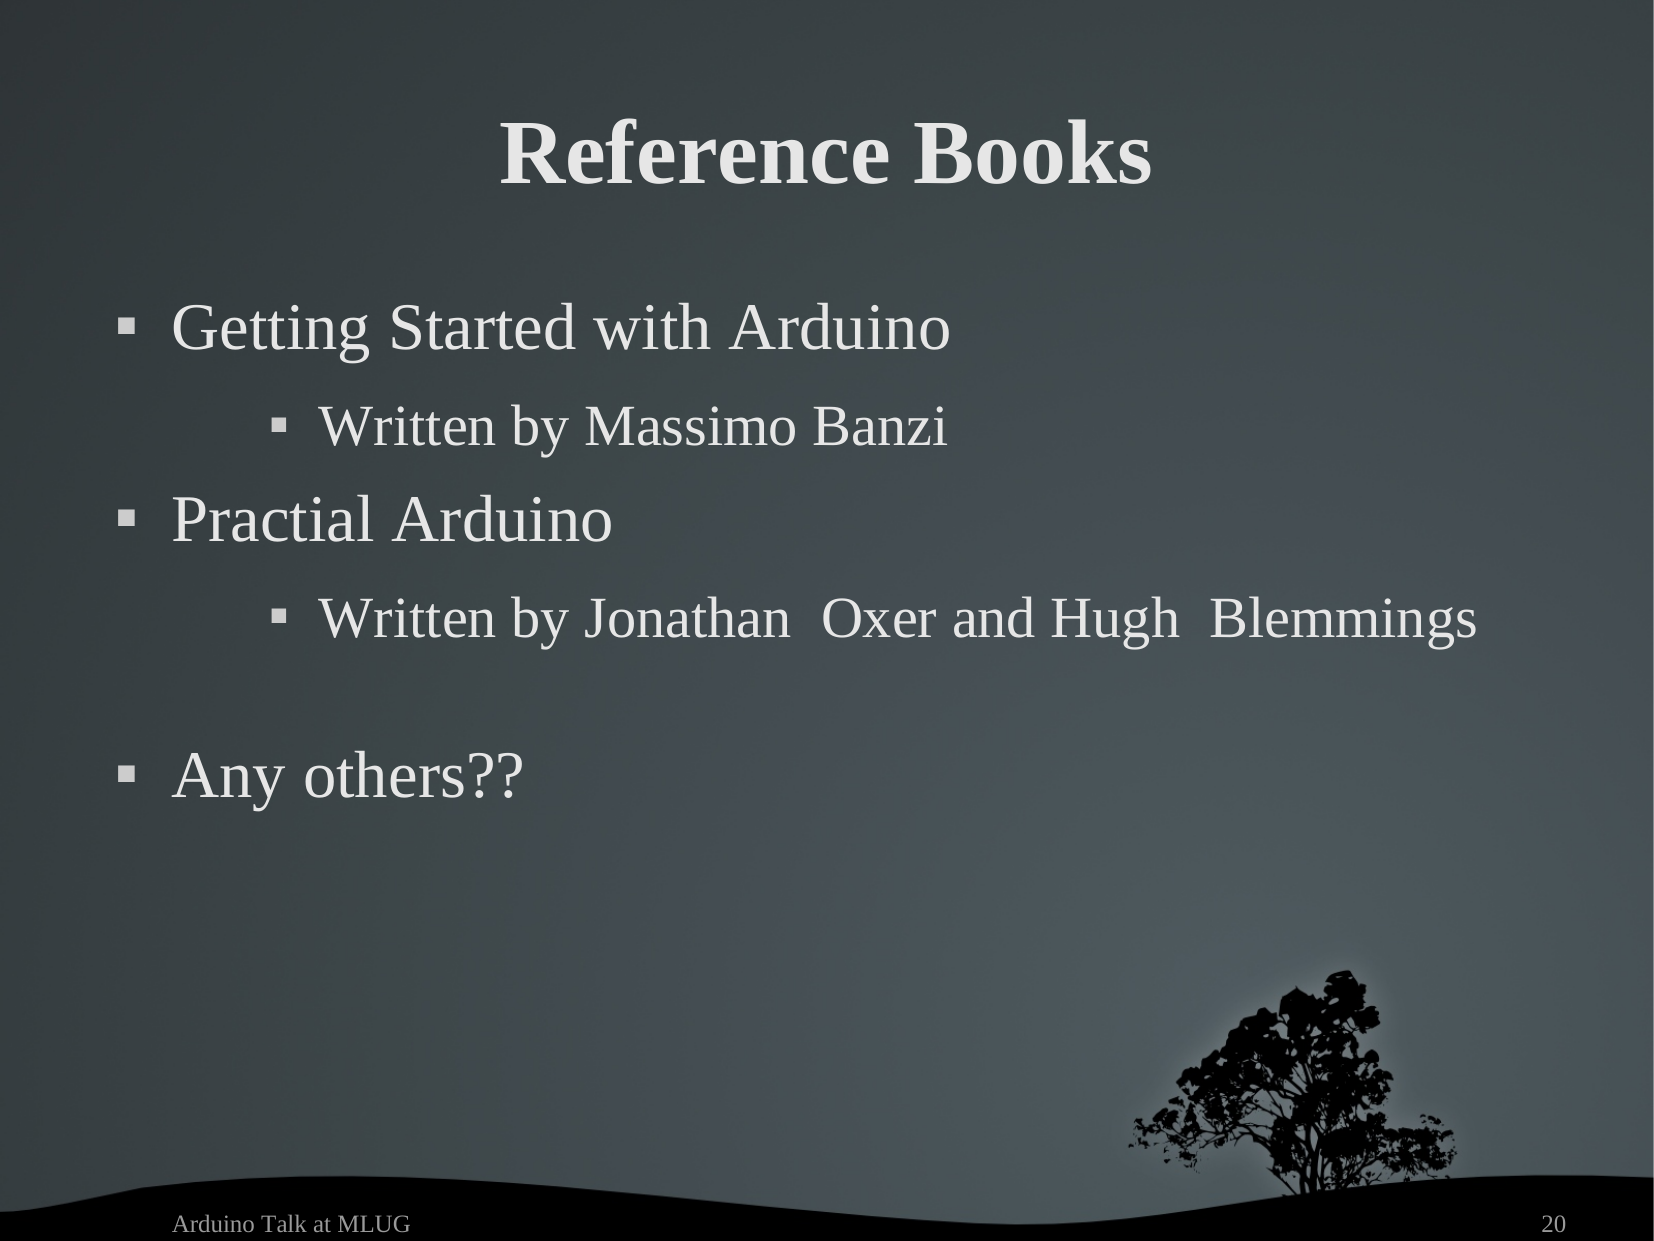

# Reference Books
Getting Started with Arduino
Written by Massimo Banzi
Practial Arduino
Written by Jonathan Oxer and Hugh Blemmings
Any others??
Arduino Talk at MLUG
20